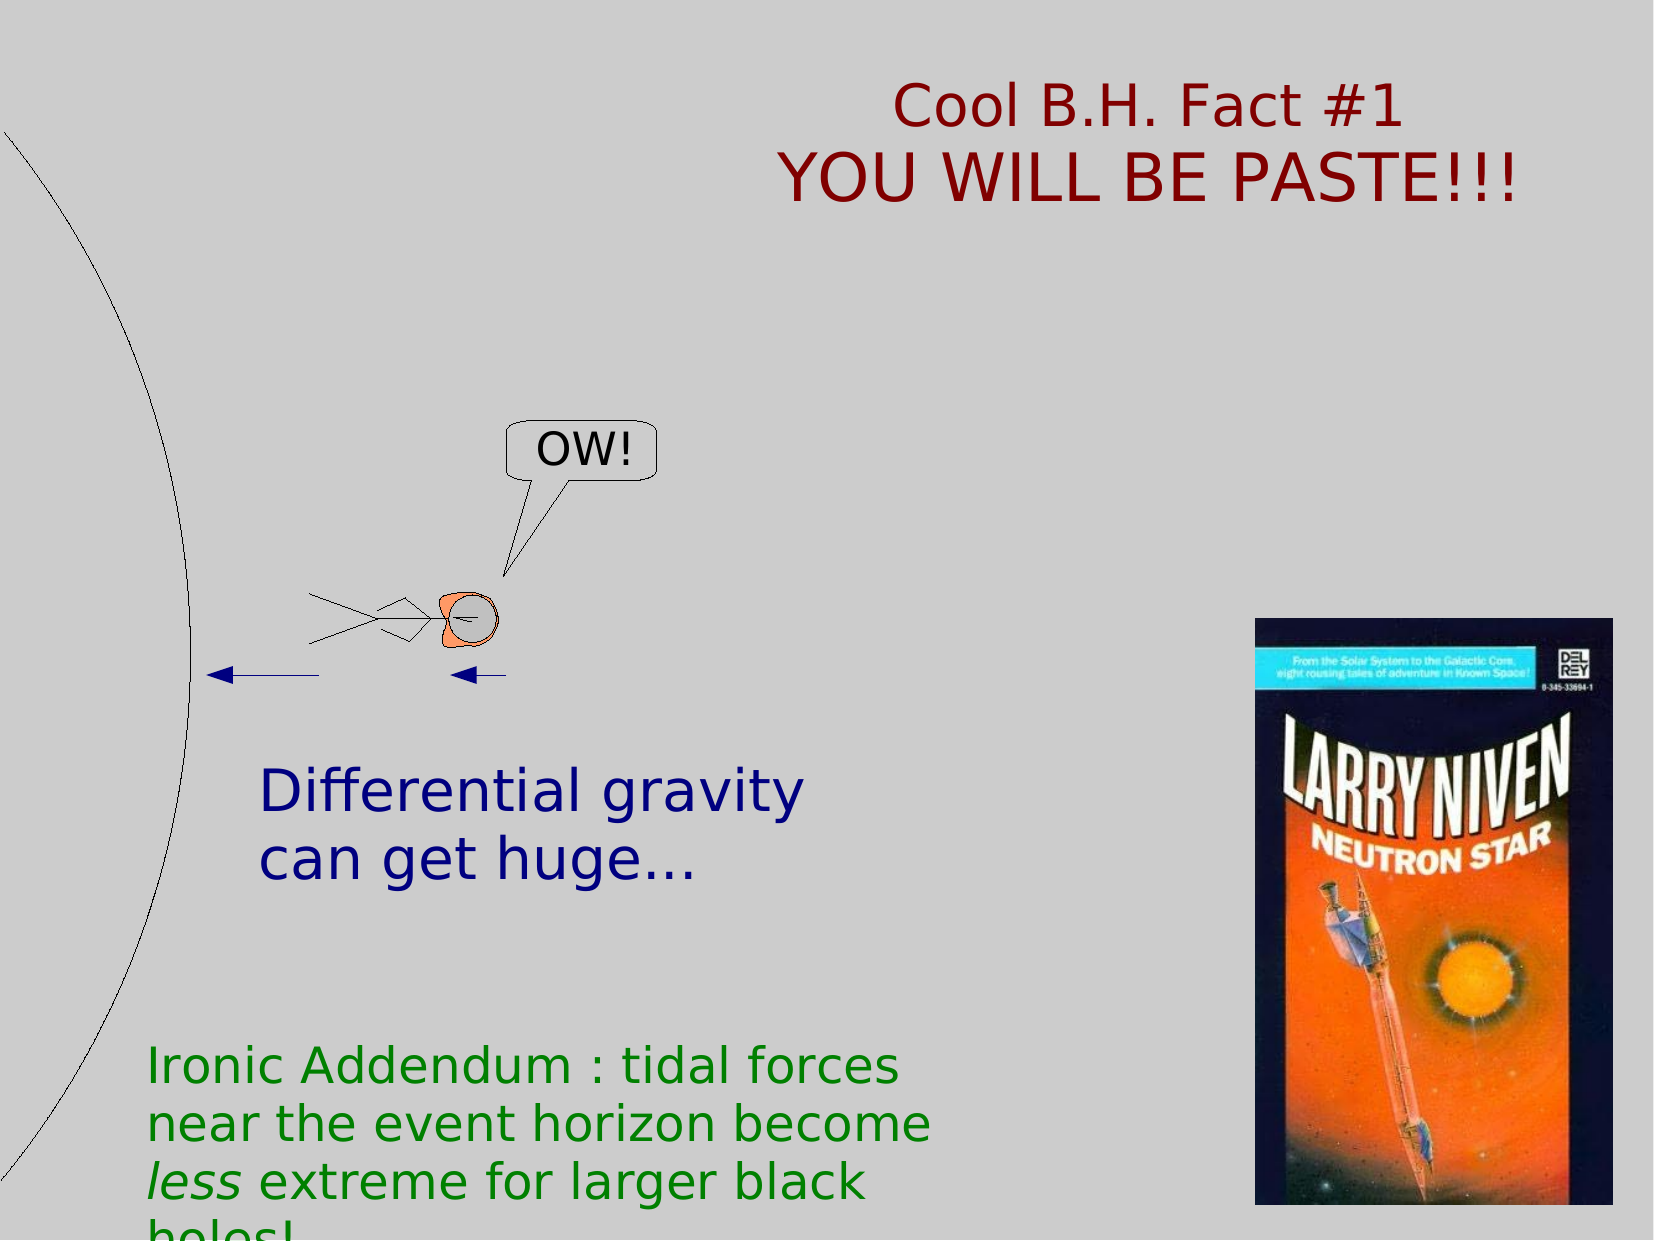

Cool B.H. Fact #1
YOU WILL BE PASTE!!!
OW!
Differential gravity can get huge...
Ironic Addendum : tidal forces near the event horizon become less extreme for larger black holes!